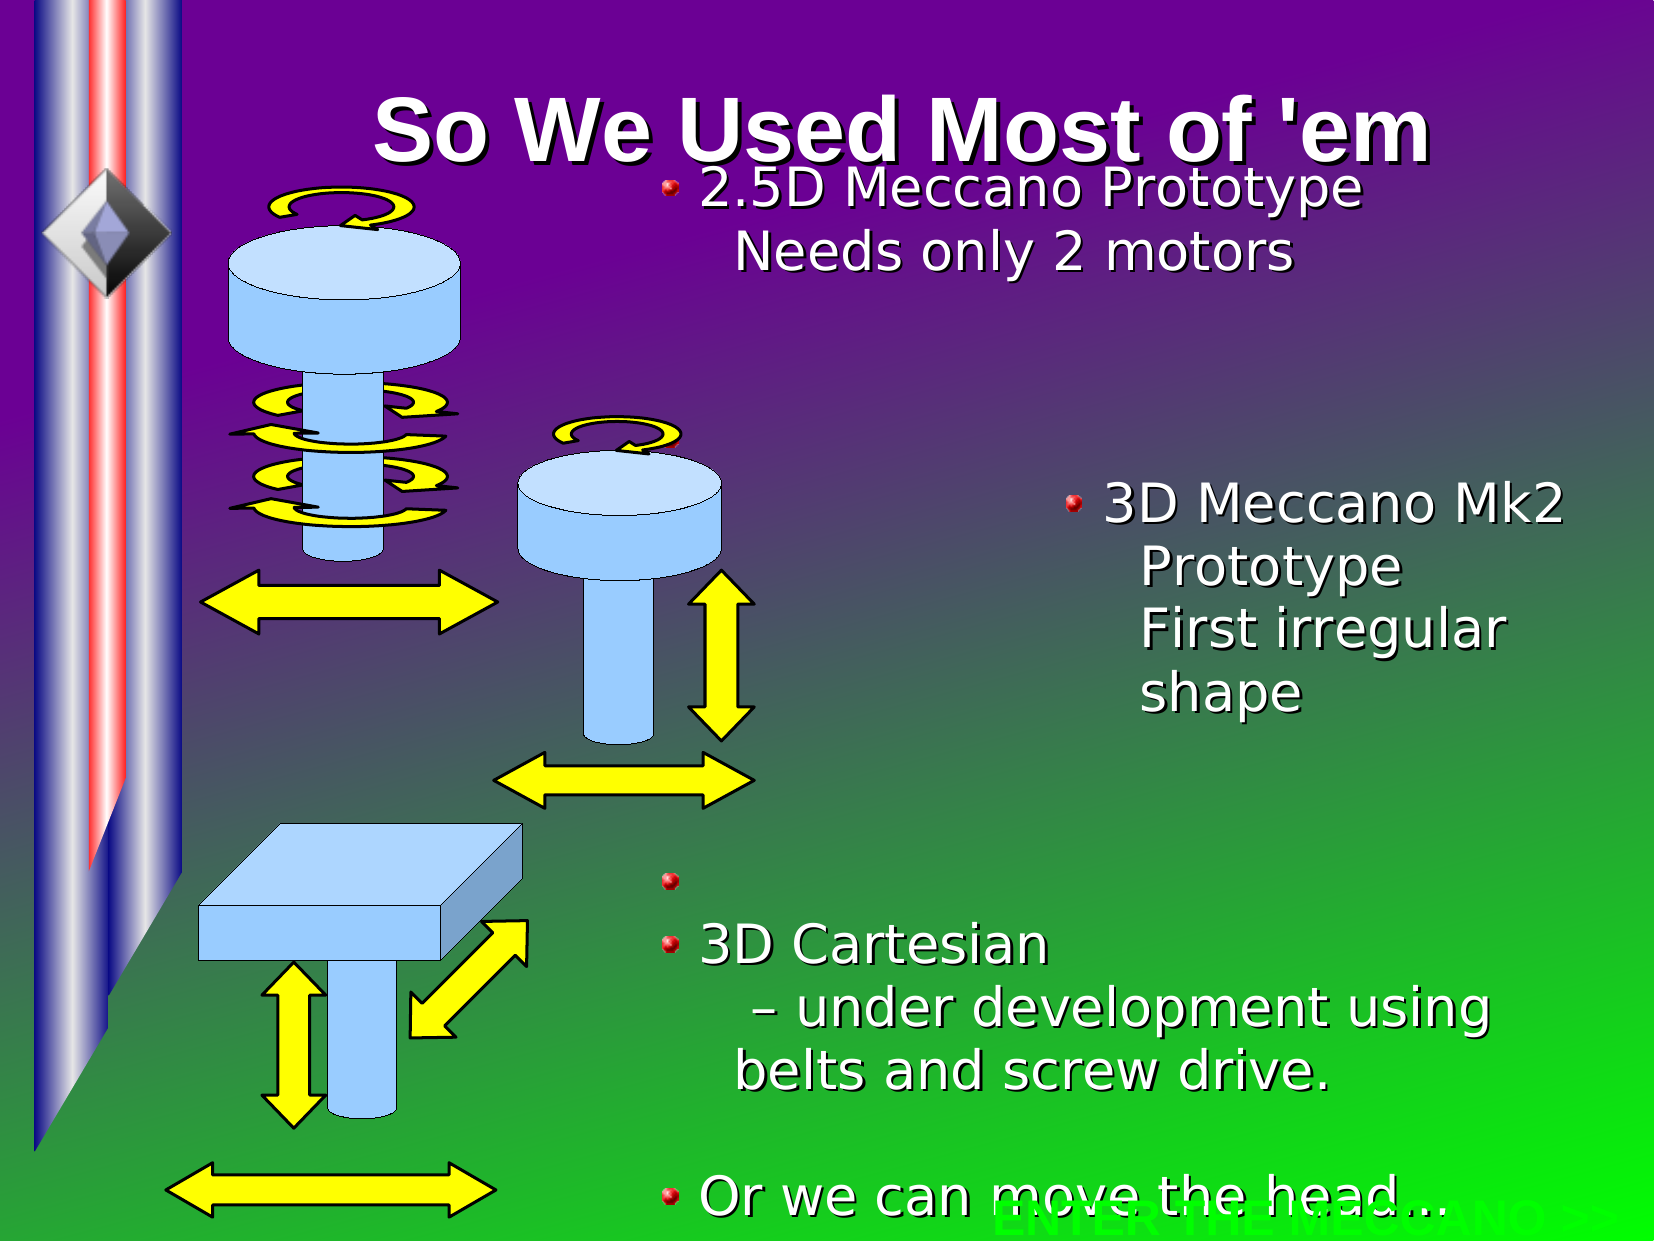

# So We Used Most of 'em
2.5D Meccano Prototype
Needs only 2 motors
3D Meccano Mk2 Prototype
First irregular shape
3D Cartesian
 – under development using belts and screw drive.
Or we can move the head...
ENTER THE MECCANO >>